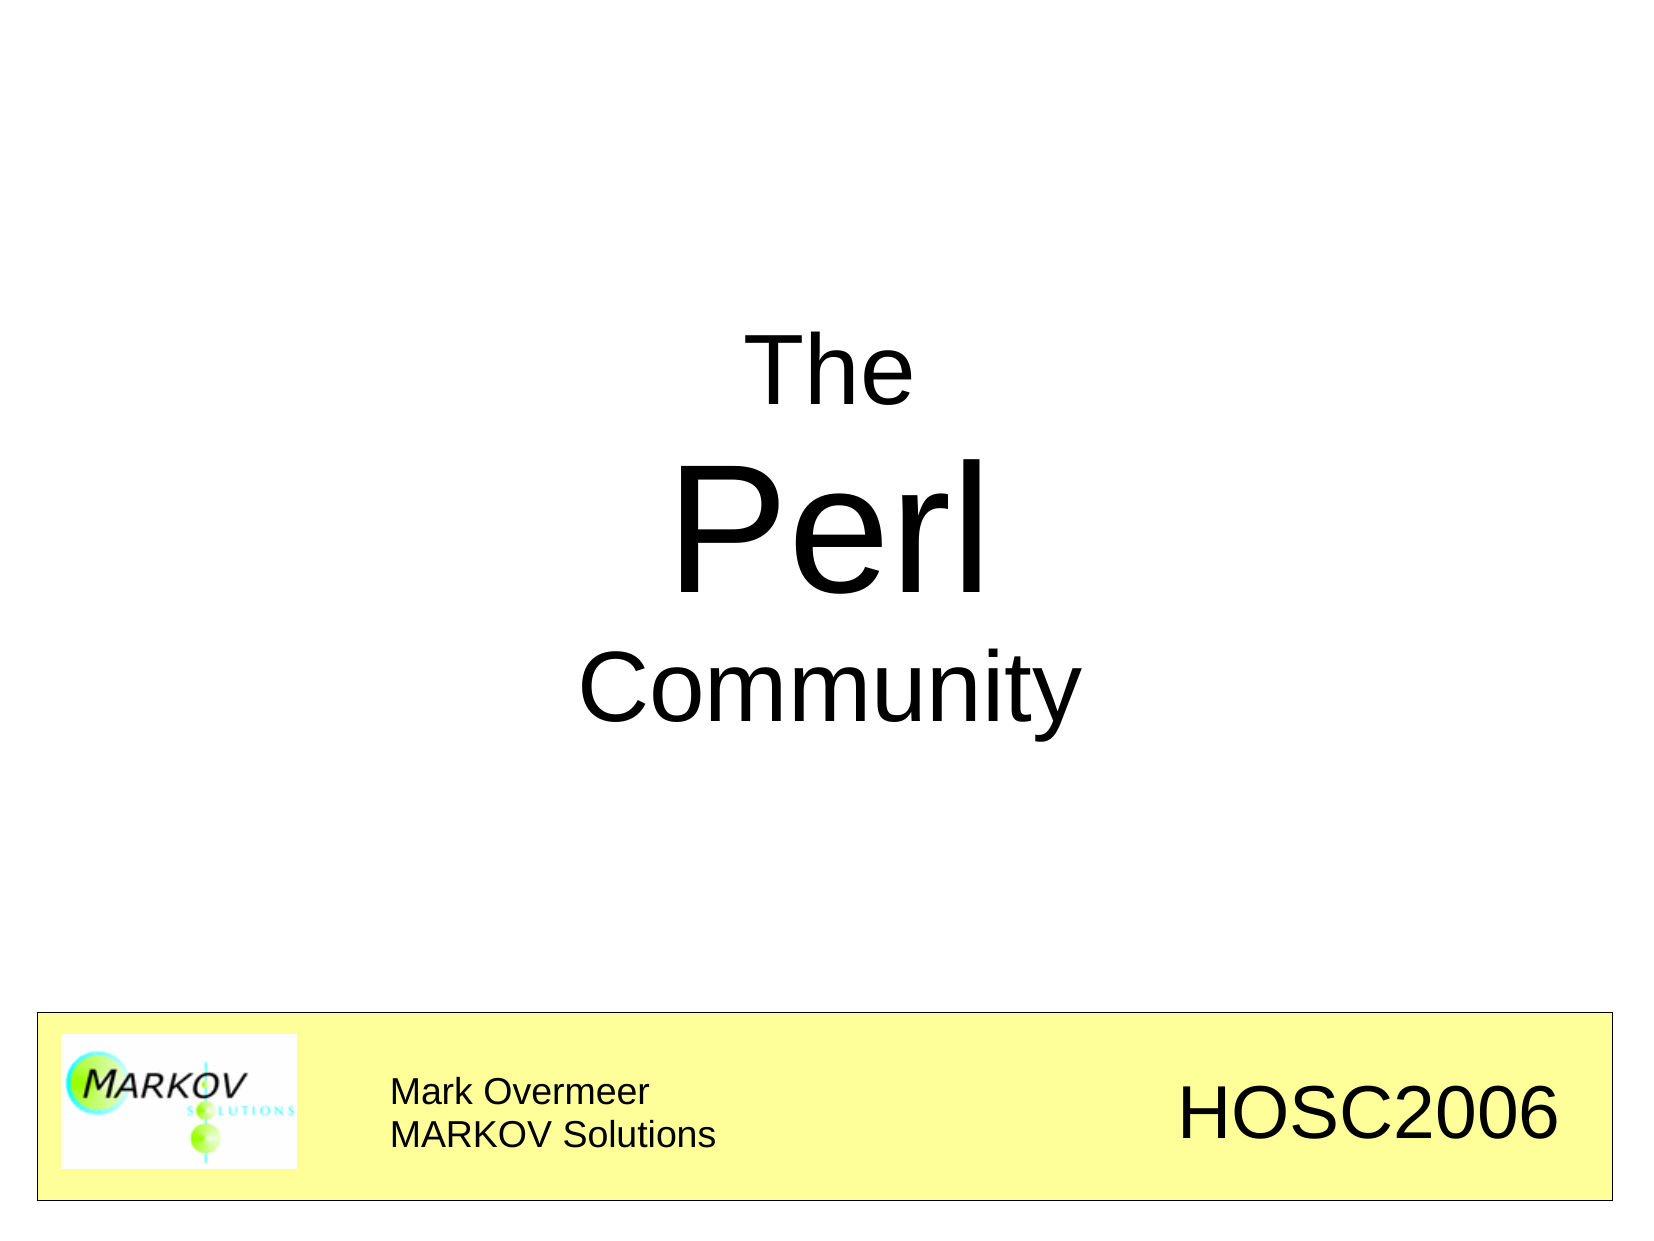

The
Perl
Community
Mark Overmeer
MARKOV Solutions
HOSC2006